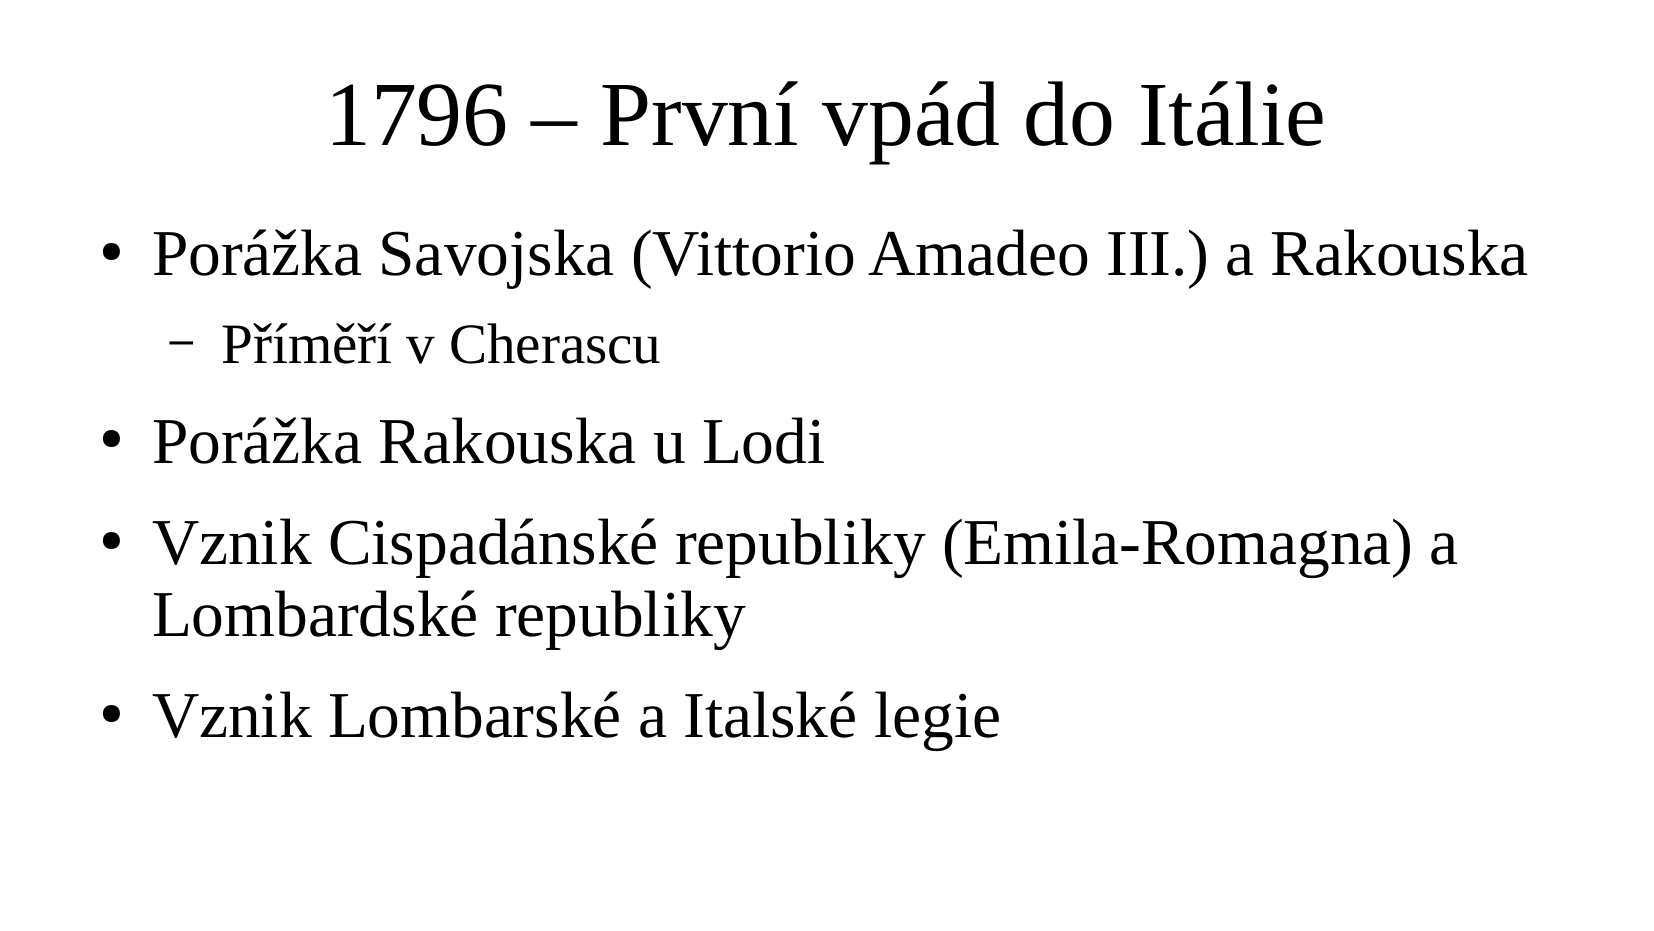

# 1796 – První vpád do Itálie
Porážka Savojska (Vittorio Amadeo III.) a Rakouska
Příměří v Cherascu
Porážka Rakouska u Lodi
Vznik Cispadánské republiky (Emila-Romagna) a Lombardské republiky
Vznik Lombarské a Italské legie